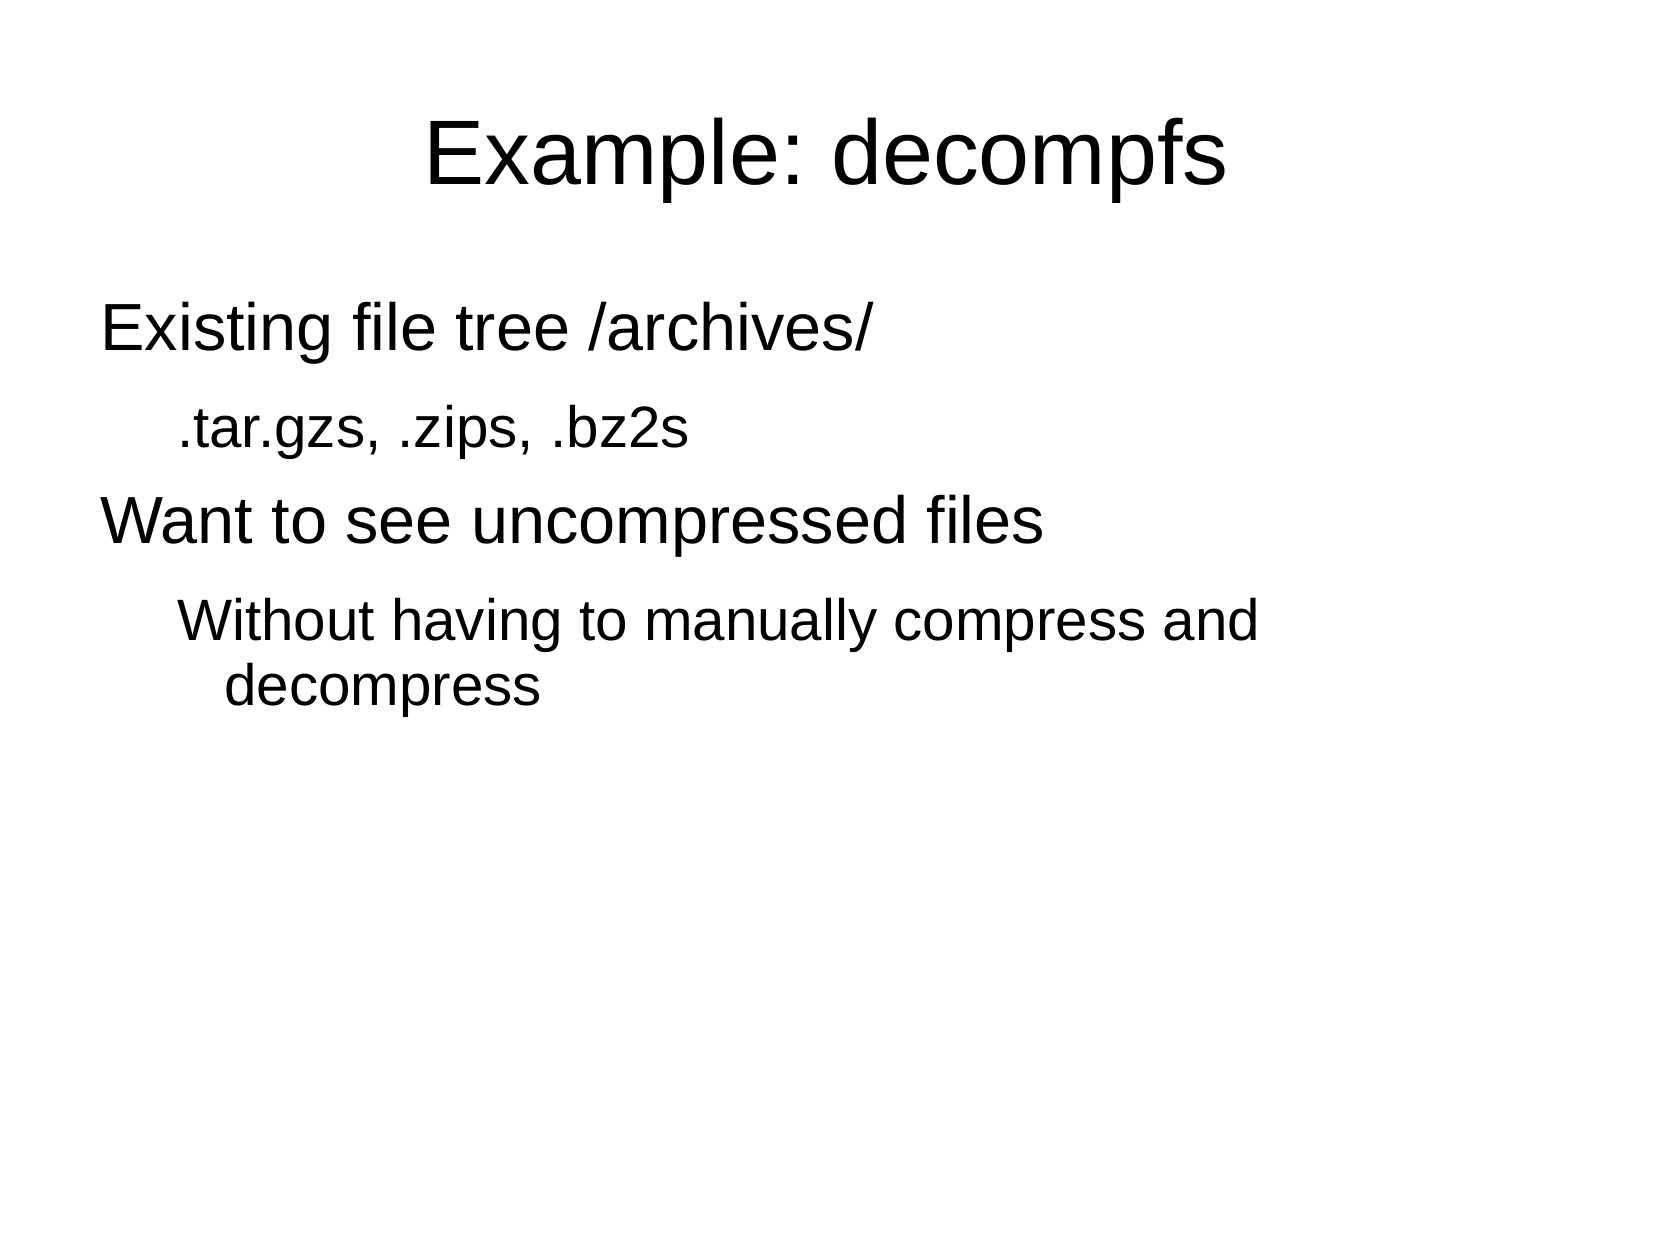

# Example: decompfs
Existing file tree /archives/
.tar.gzs, .zips, .bz2s
Want to see uncompressed files
Without having to manually compress and decompress